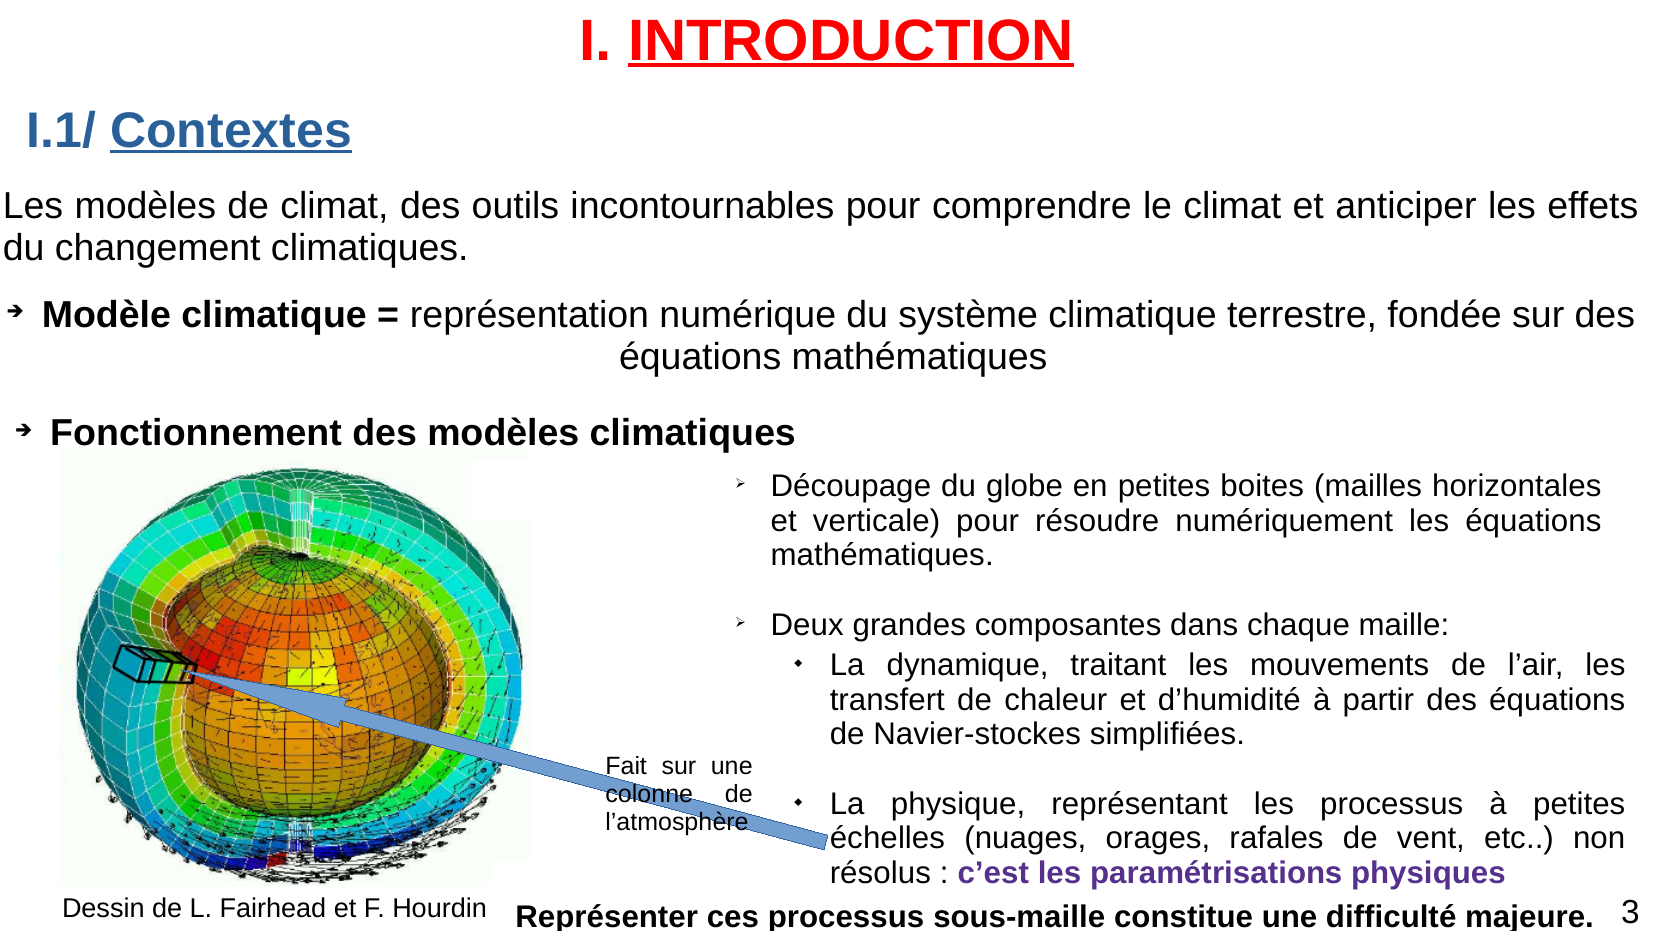

I. INTRODUCTION
I.1/ Contextes
Les modèles de climat, des outils incontournables pour comprendre le climat et anticiper les effets du changement climatiques.
Modèle climatique = représentation numérique du système climatique terrestre, fondée sur des équations mathématiques
Fonctionnement des modèles climatiques
Découpage du globe en petites boites (mailles horizontales et verticale) pour résoudre numériquement les équations mathématiques.
Deux grandes composantes dans chaque maille:
La dynamique, traitant les mouvements de l’air, les transfert de chaleur et d’humidité à partir des équations de Navier-stockes simplifiées.
La physique, représentant les processus à petites échelles (nuages, orages, rafales de vent, etc..) non résolus : c’est les paramétrisations physiques
Fait sur une colonne de l’atmosphère
Dessin de L. Fairhead et F. Hourdin
3
 Représenter ces processus sous-maille constitue une difficulté majeure.